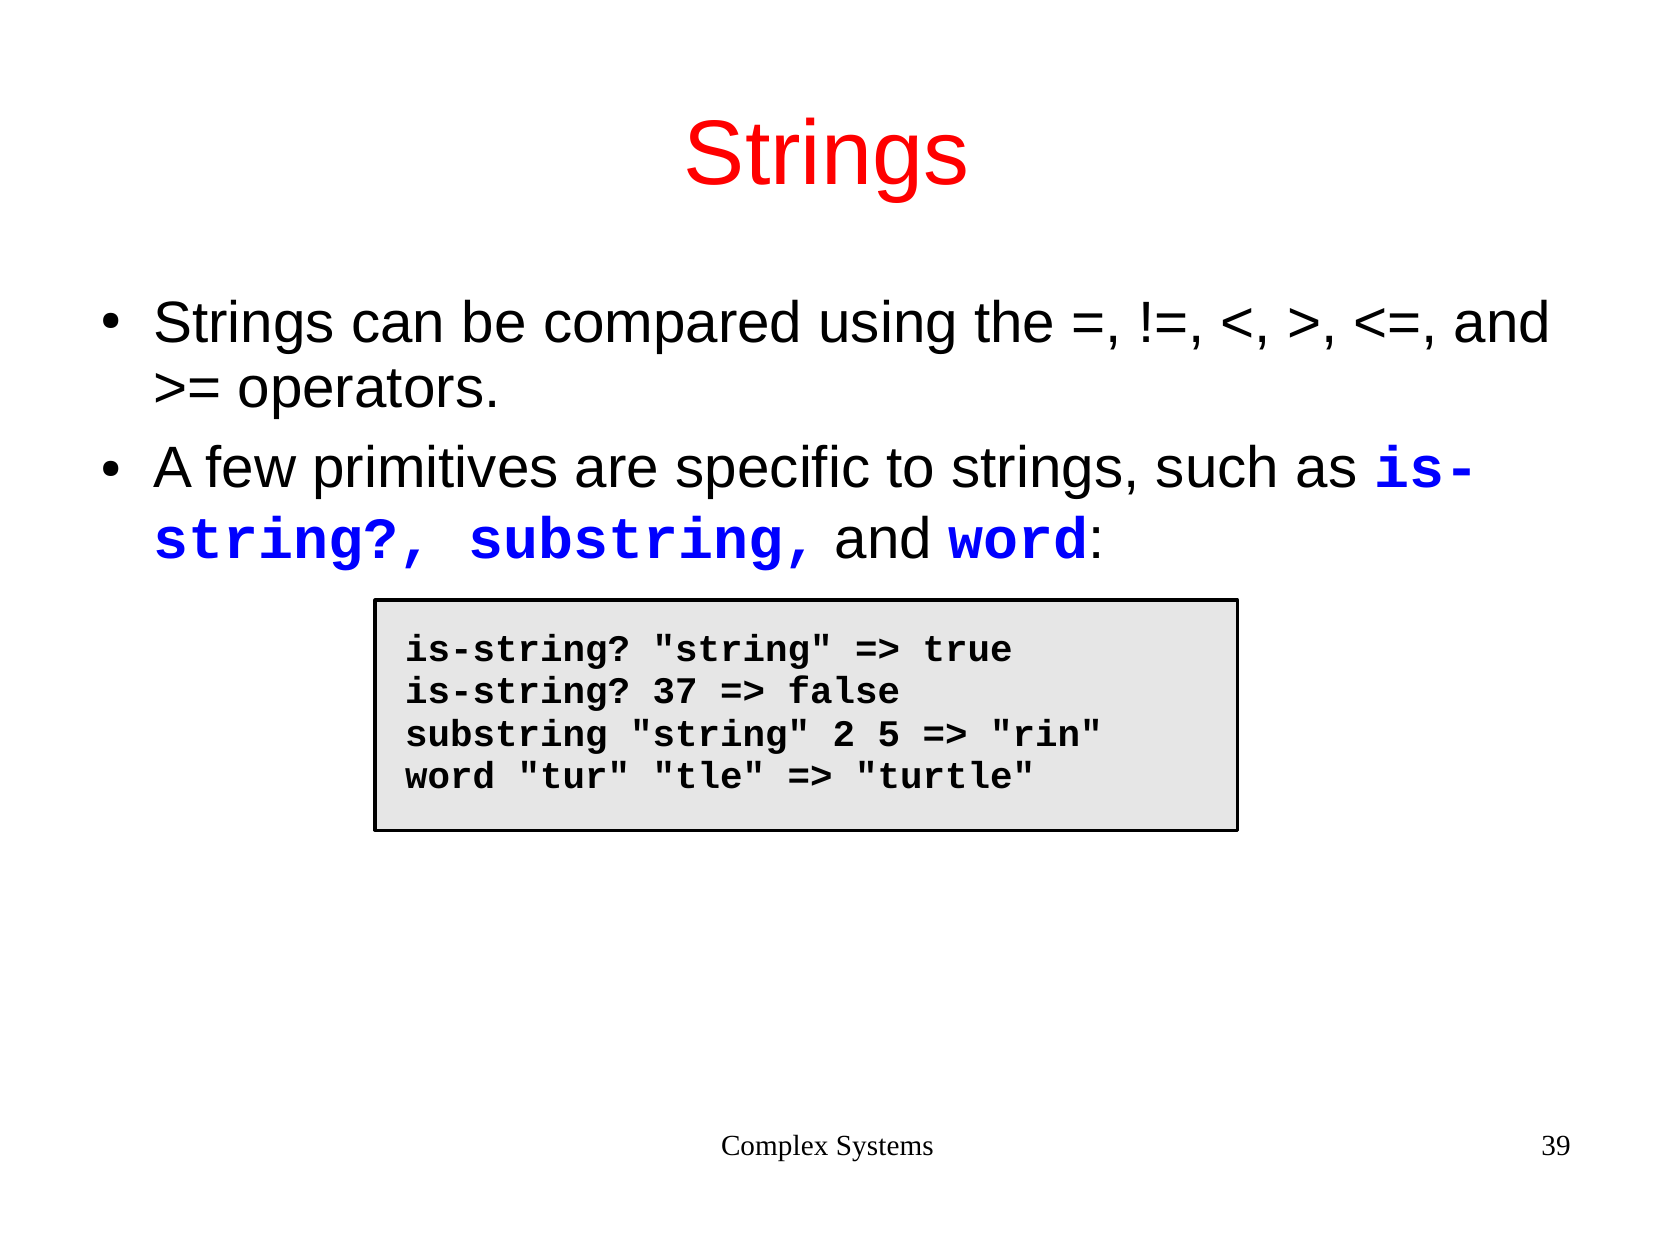

# Strings
Strings can be compared using the =, !=, <, >, <=, and >= operators.
A few primitives are specific to strings, such as is-string?, substring, and word:
is-string? "string" => true
is-string? 37 => false
substring "string" 2 5 => "rin"
word "tur" "tle" => "turtle"
Complex Systems
39